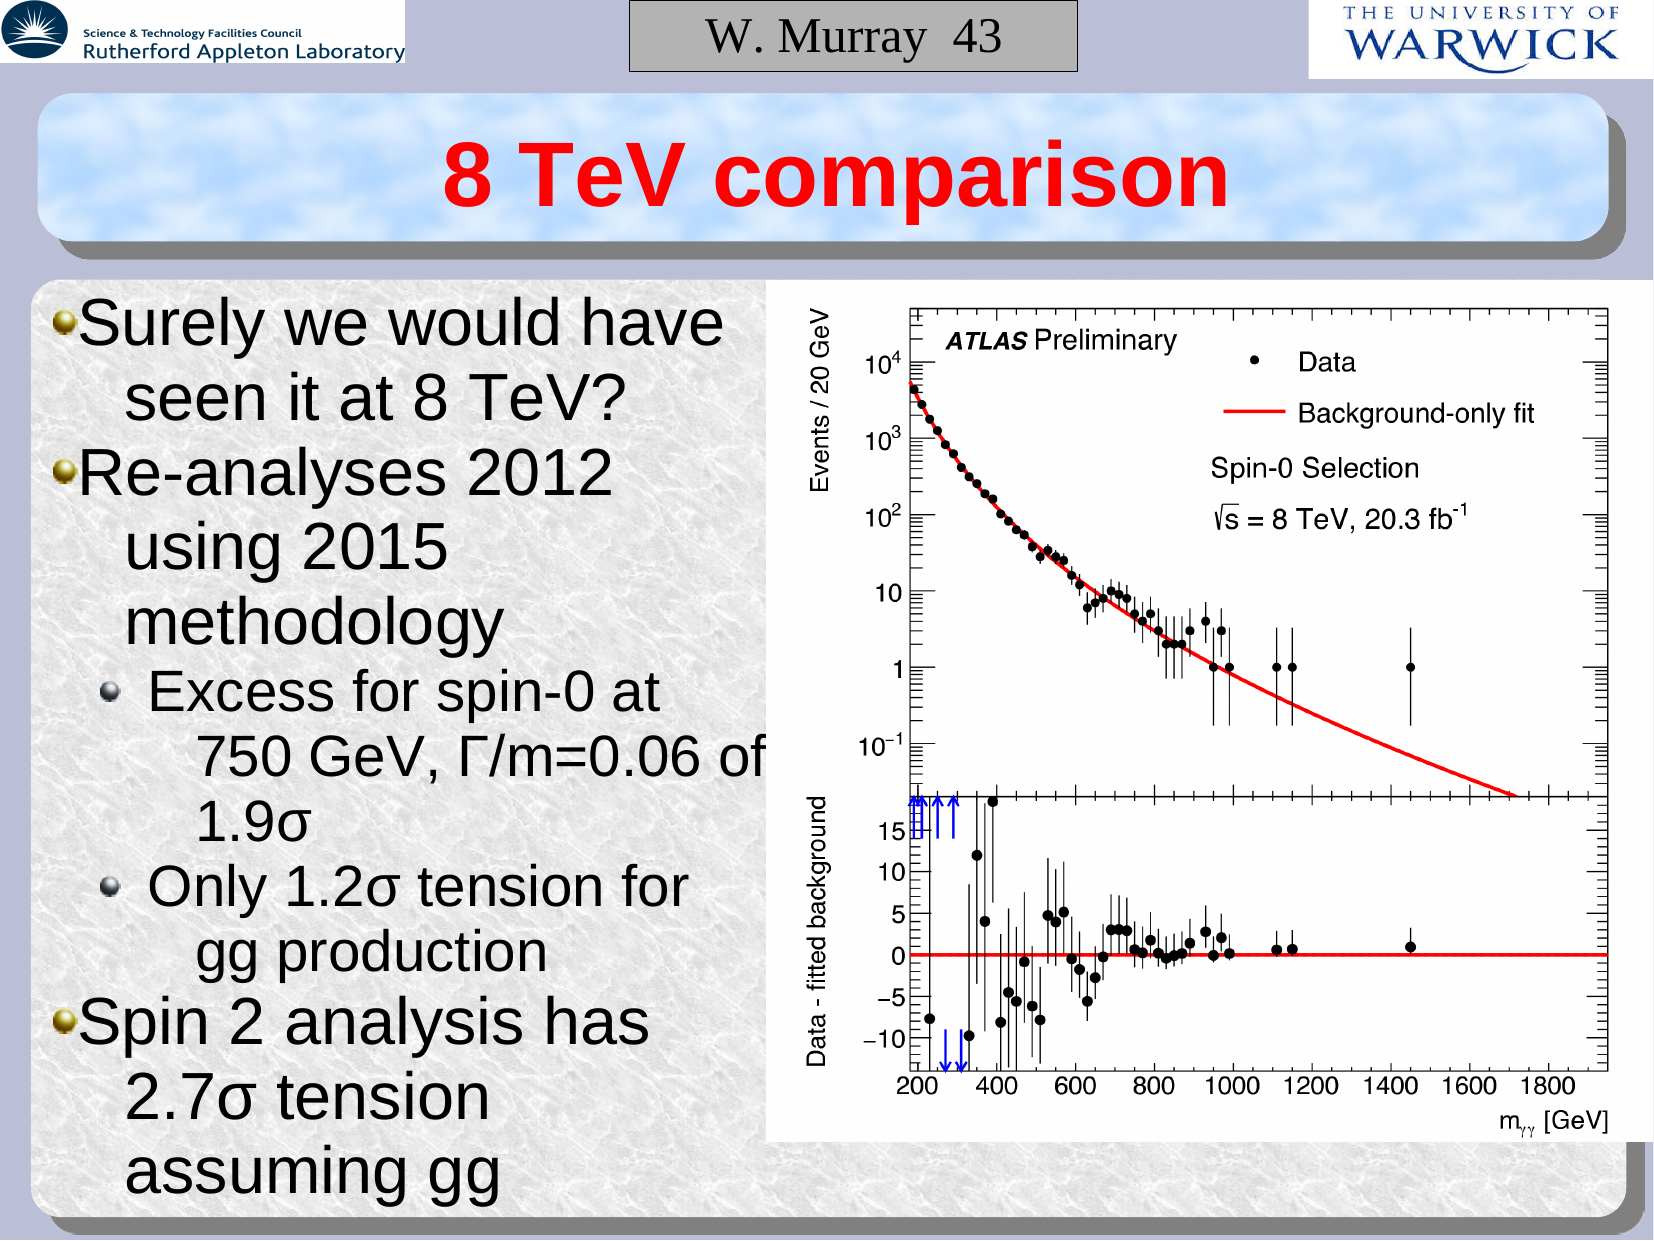

# 8 TeV comparison
Surely we would have seen it at 8 TeV?
Re-analyses 2012 using 2015 methodology
Excess for spin-0 at 750 GeV, Γ/m=0.06 of 1.9σ
Only 1.2σ tension for gg production
Spin 2 analysis has 2.7σ tension assuming gg